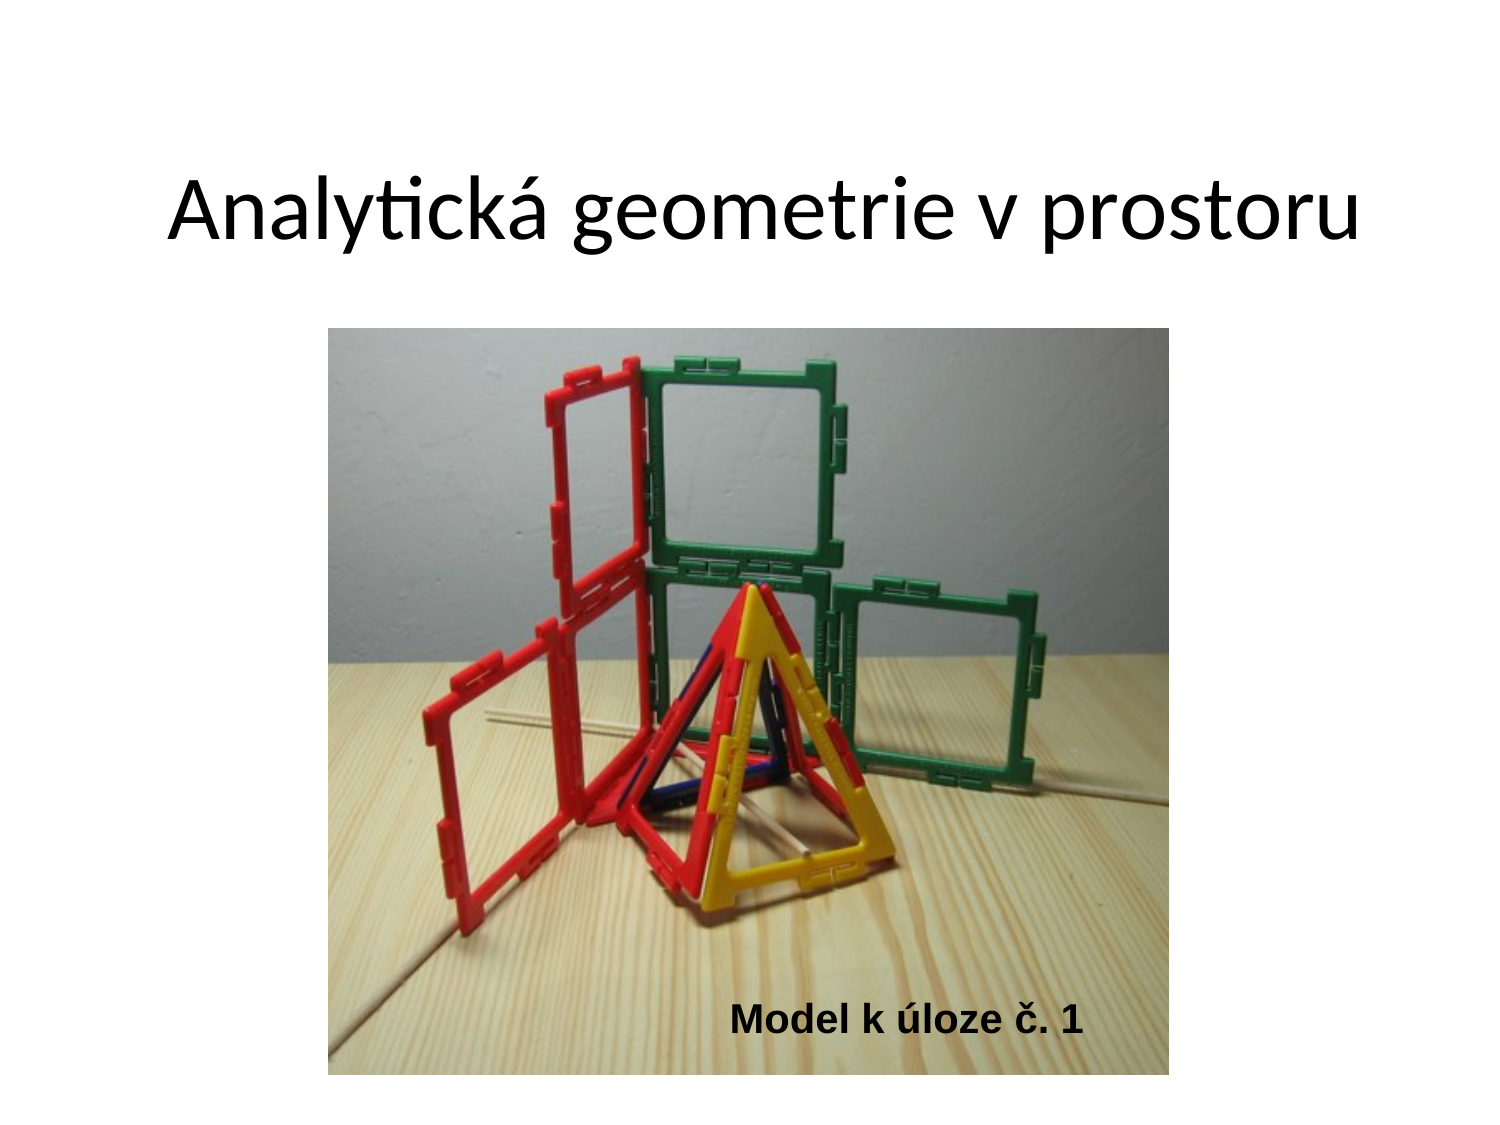

# Analytická geometrie v prostoru
Model k úloze č. 1